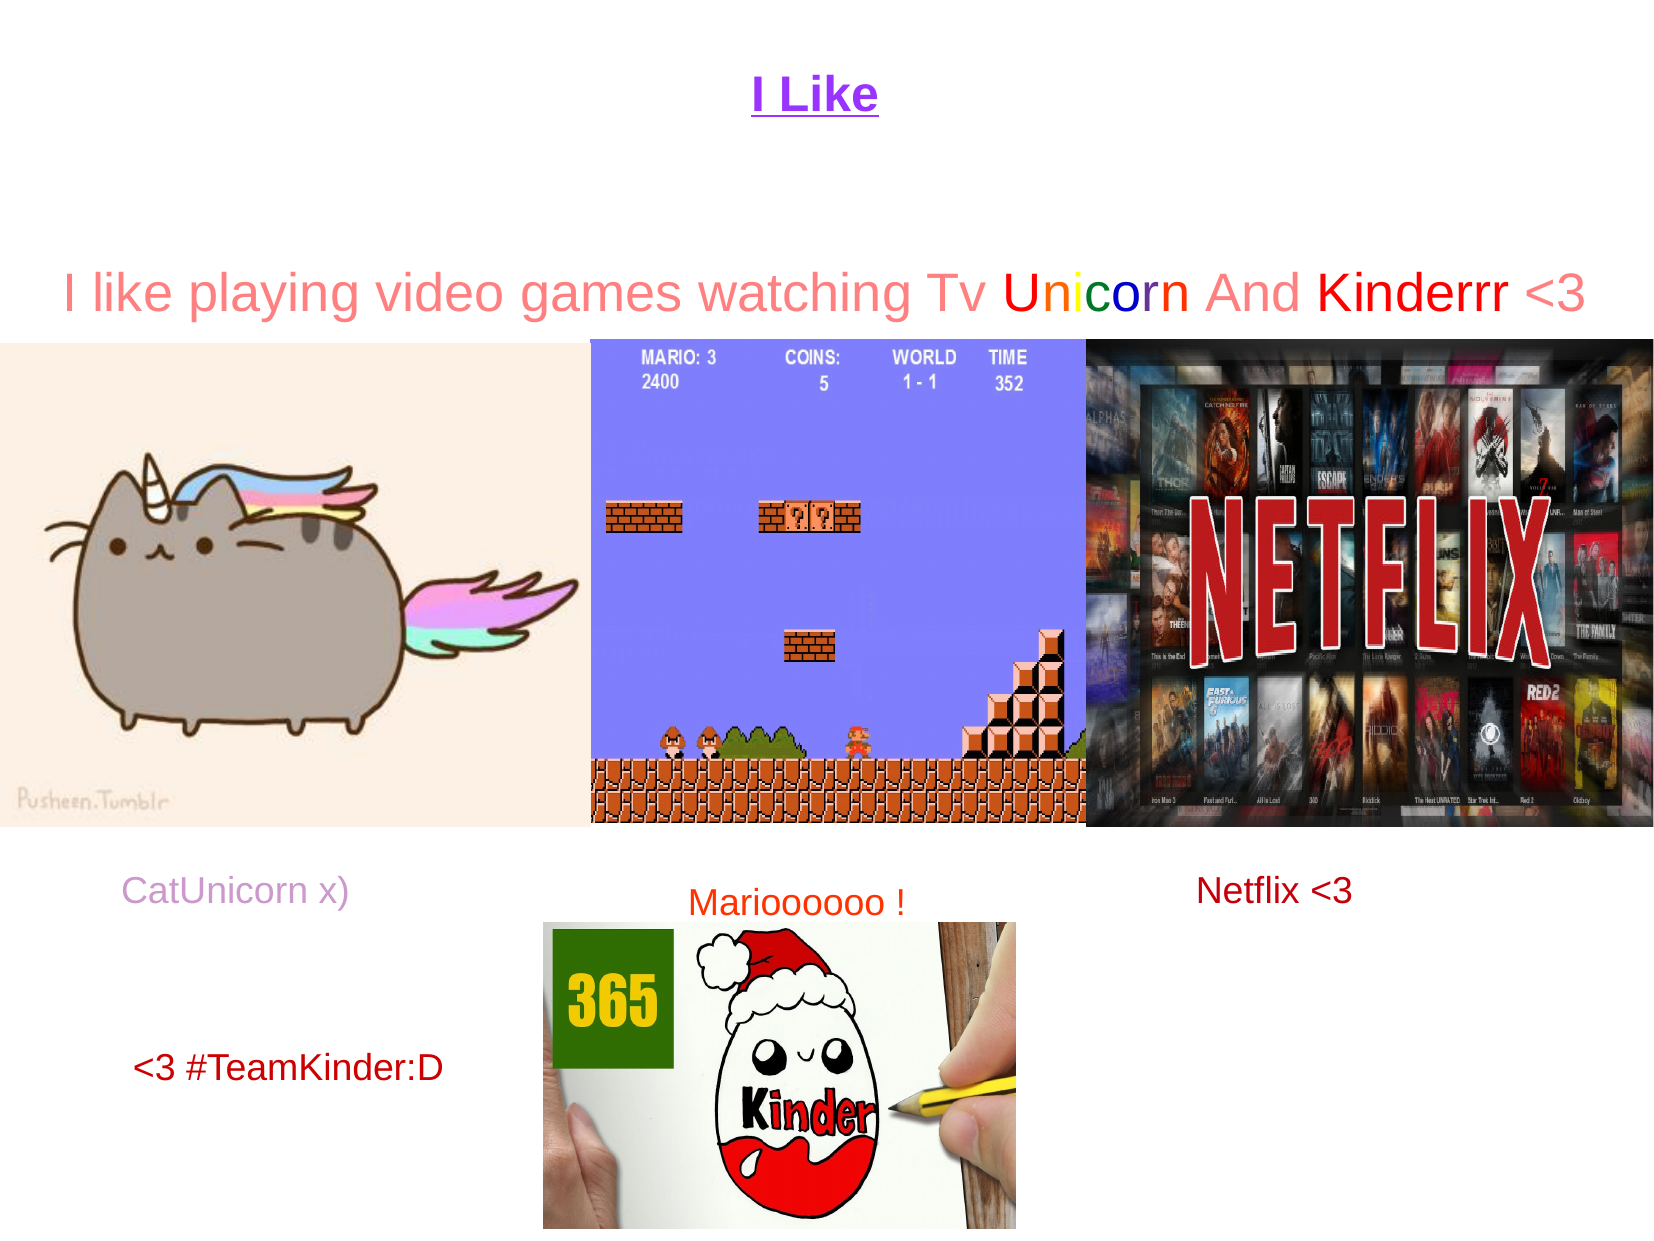

I Like
I like playing video games watching Tv Unicorn And Kinderrr <3
CatUnicorn x)
Netflix <3
Marioooooo !
<3 #TeamKinder:D